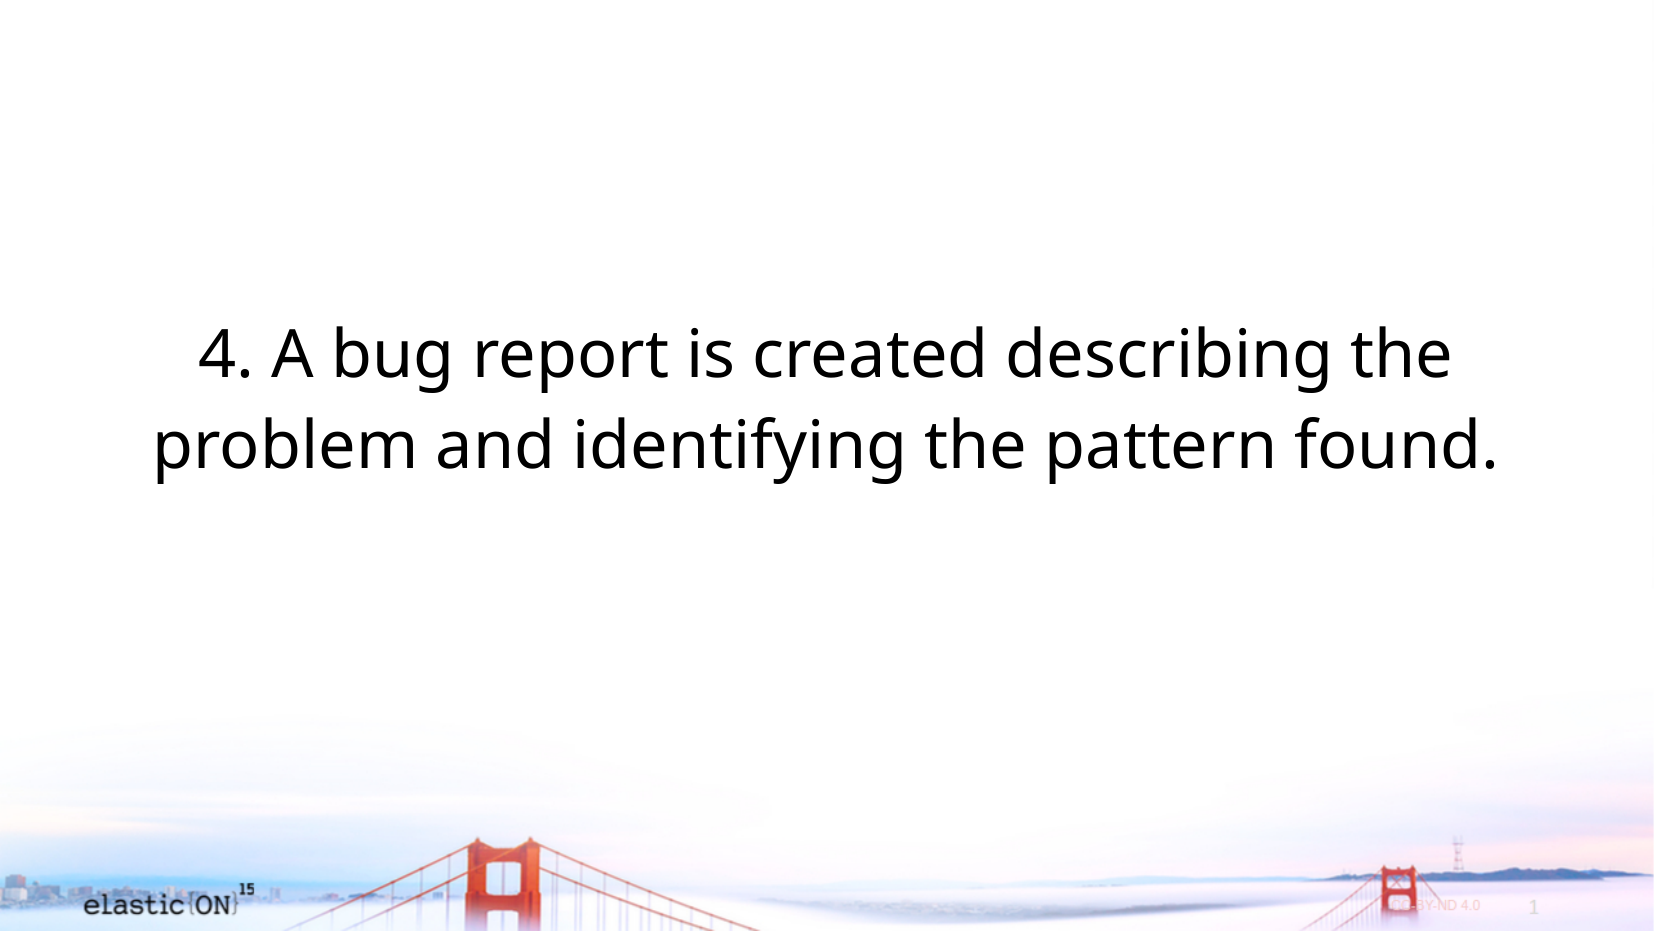

# 4. A bug report is created describing the problem and identifying the pattern found.